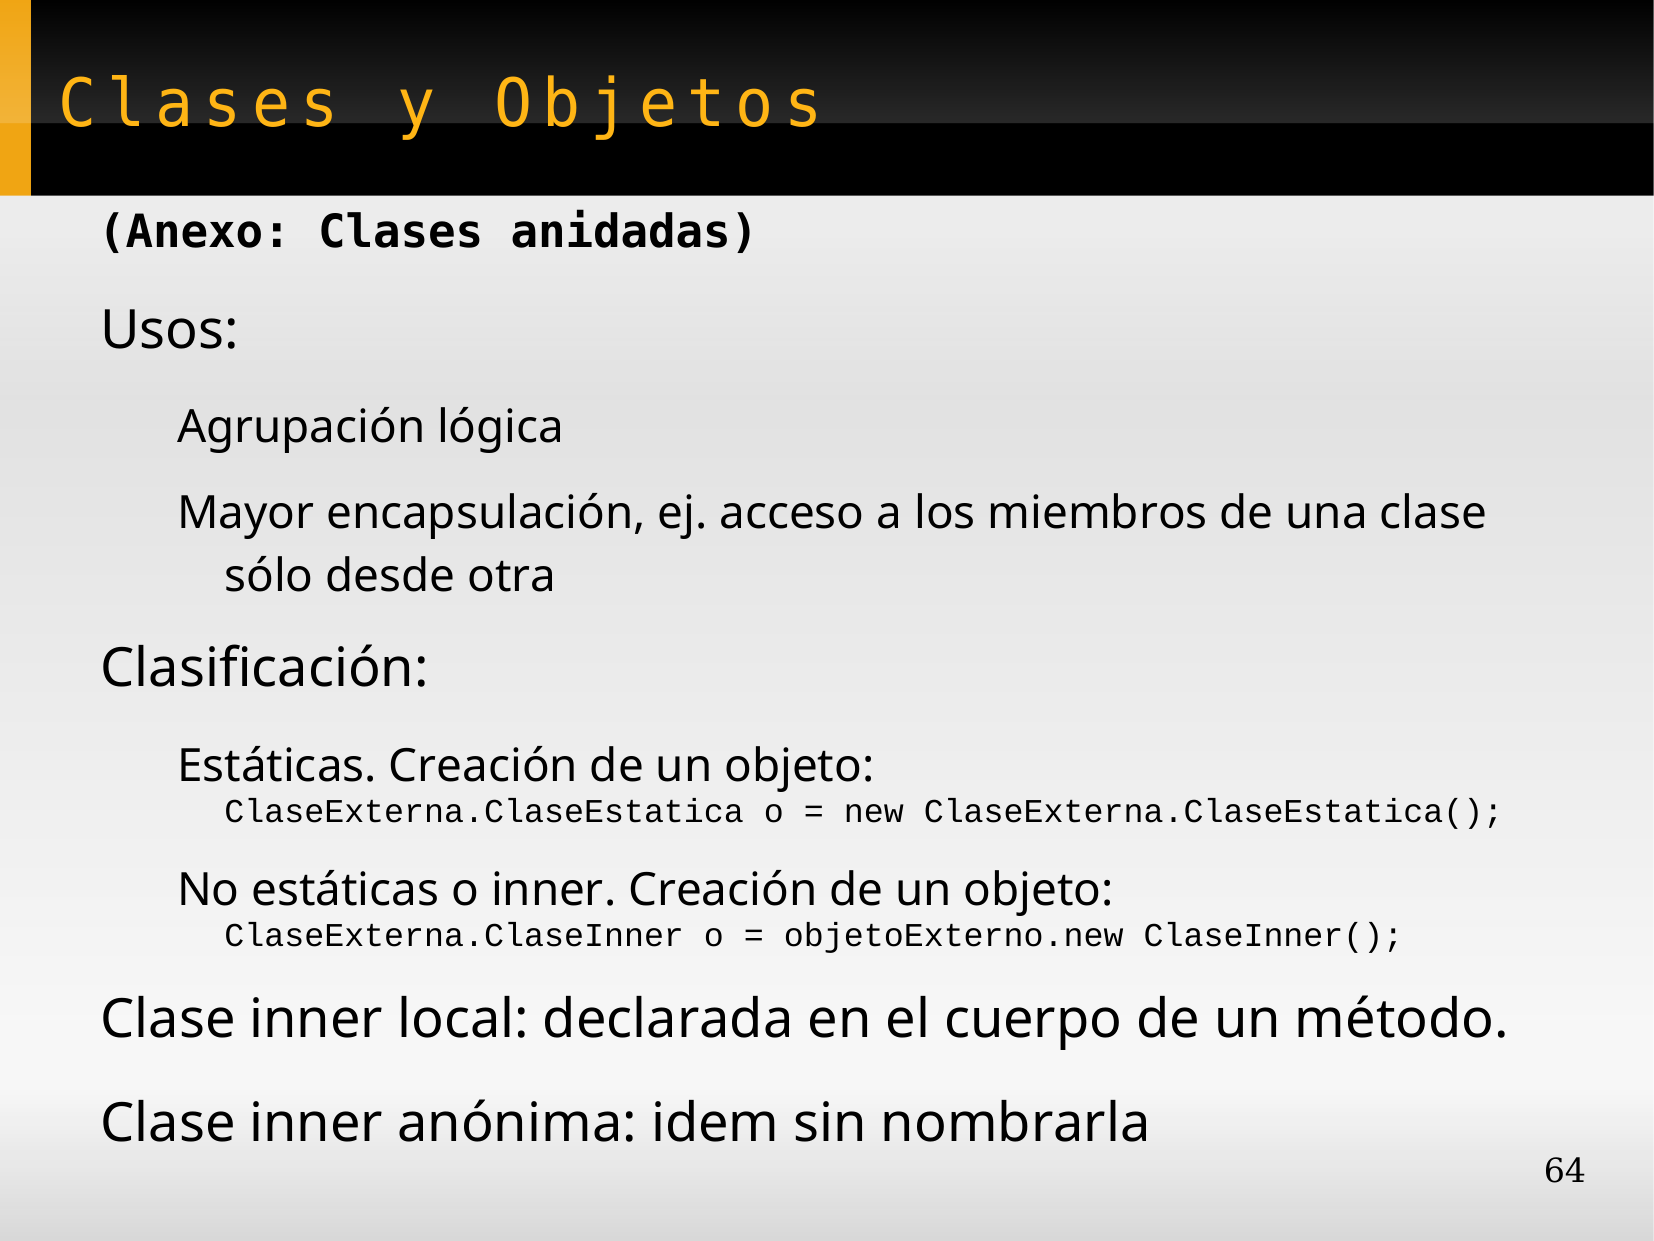

# Clases y Objetos
(Anexo: Clases anidadas)
Usos:
Agrupación lógica
Mayor encapsulación, ej. acceso a los miembros de una clase sólo desde otra
Clasificación:
Estáticas. Creación de un objeto:
ClaseExterna.ClaseEstatica o = new ClaseExterna.ClaseEstatica();
No estáticas o inner. Creación de un objeto:
ClaseExterna.ClaseInner o = objetoExterno.new ClaseInner();
Clase inner local: declarada en el cuerpo de un método.
Clase inner anónima: idem sin nombrarla
64